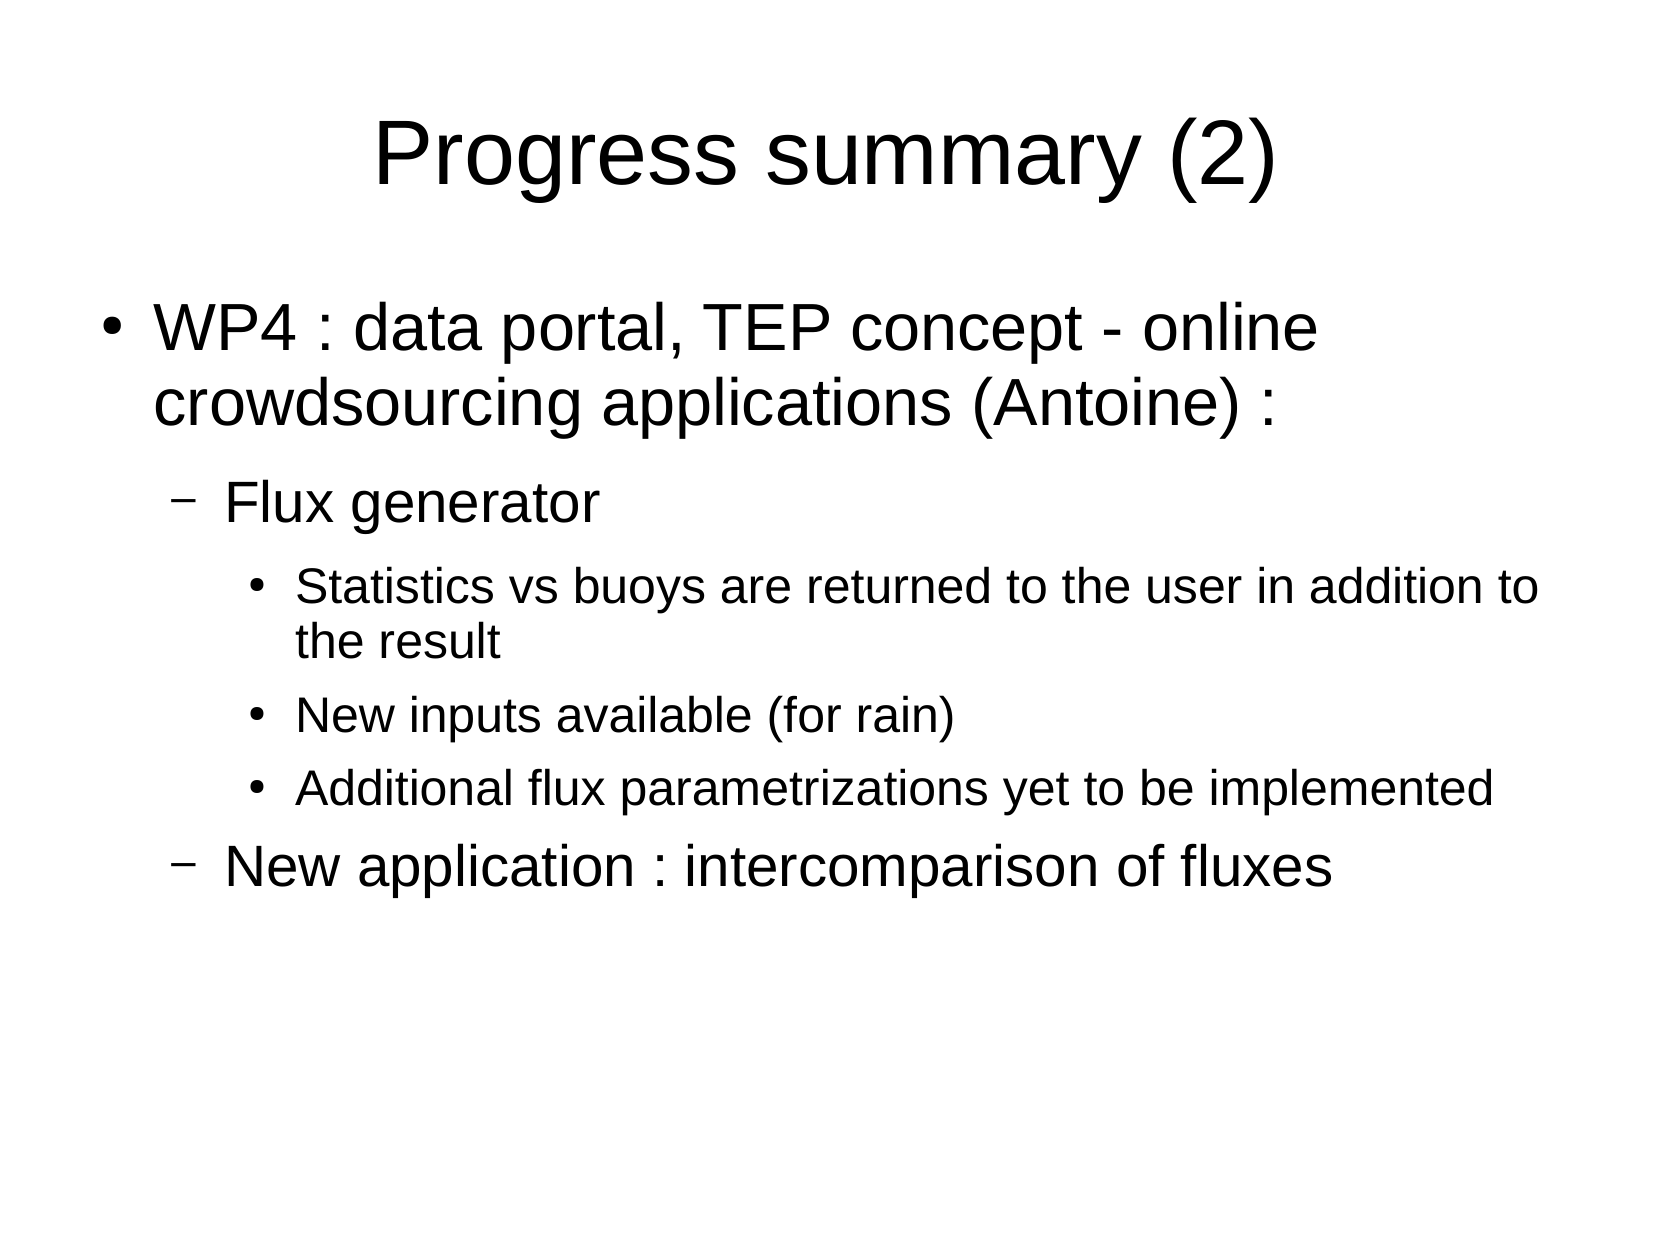

# Progress summary (2)
WP4 : data portal, TEP concept - online crowdsourcing applications (Antoine) :
Flux generator
Statistics vs buoys are returned to the user in addition to the result
New inputs available (for rain)
Additional flux parametrizations yet to be implemented
New application : intercomparison of fluxes